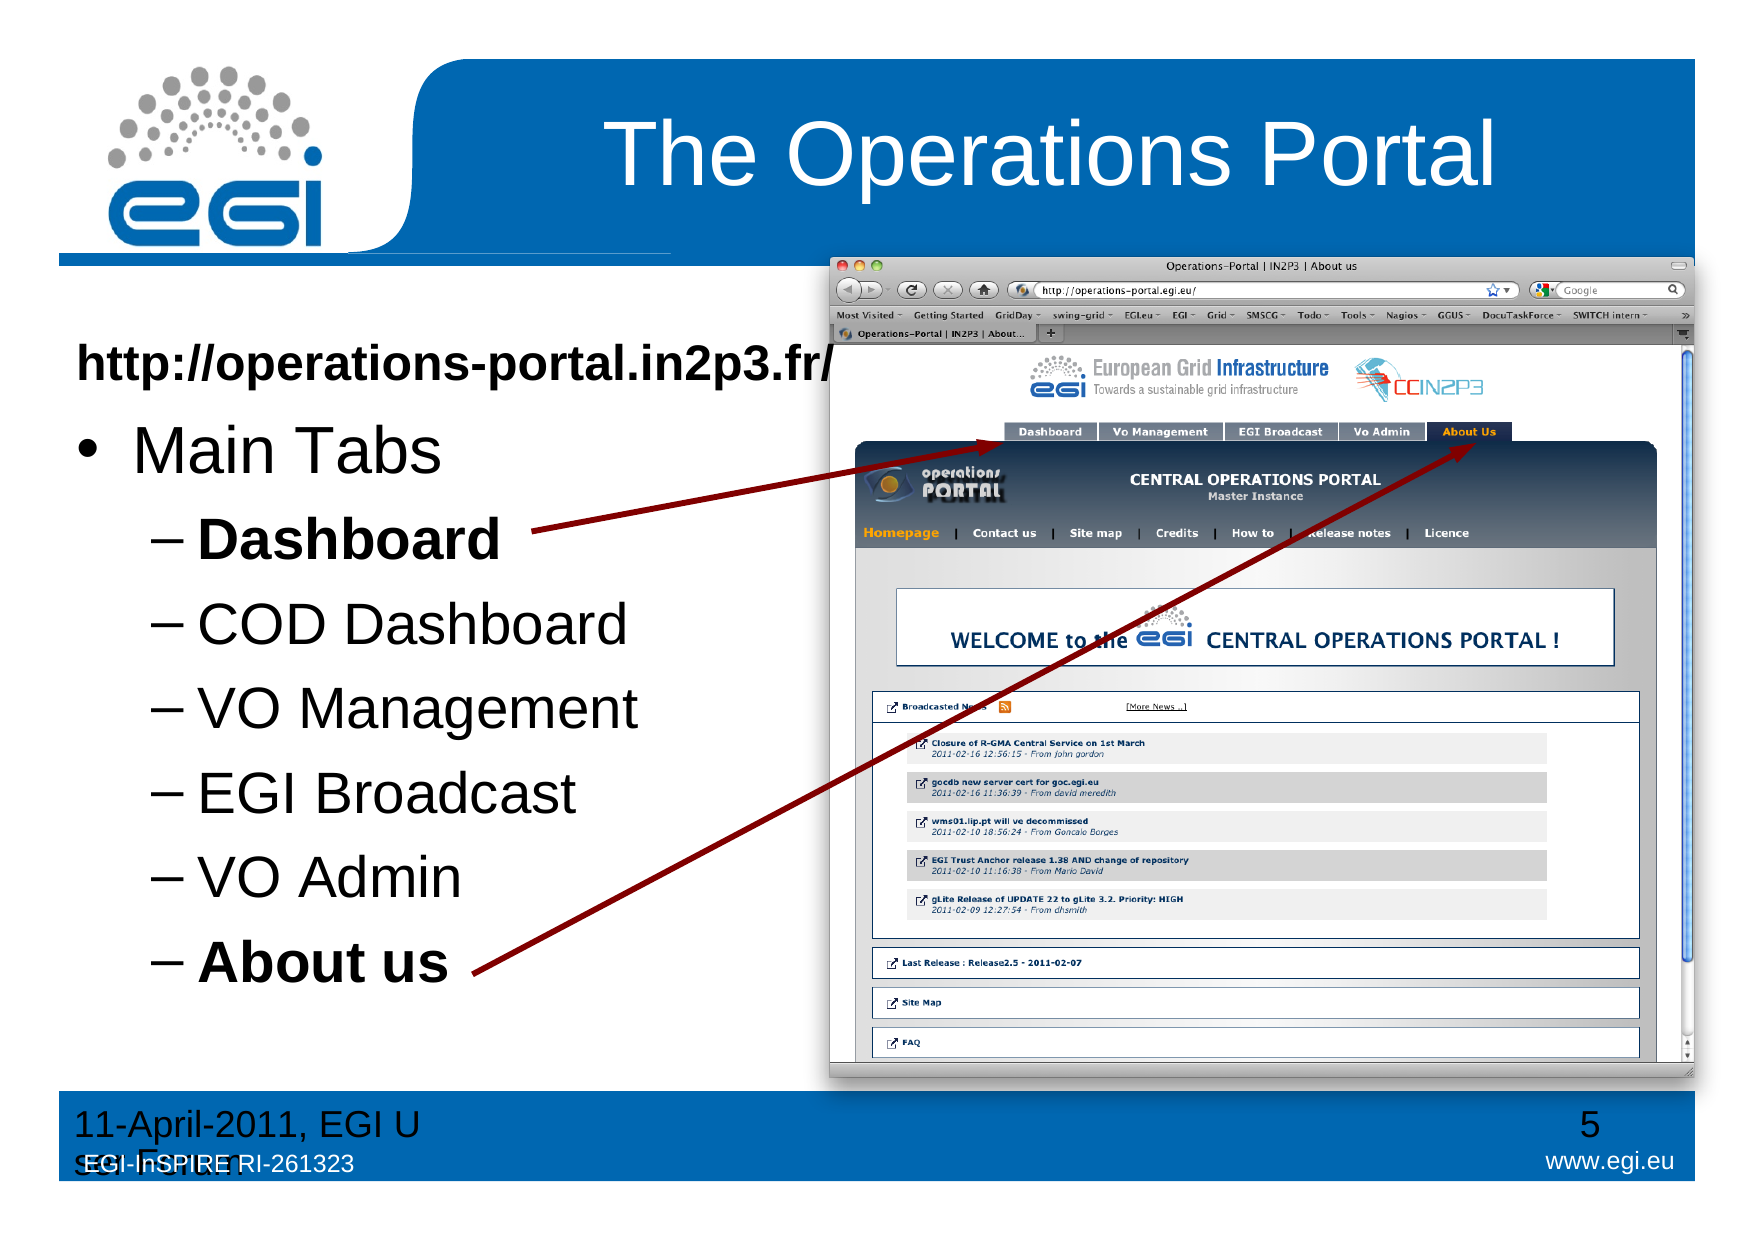

# The Operations Portal
http://operations-portal.in2p3.fr/
Main Tabs
Dashboard
COD Dashboard
VO Management
EGI Broadcast
VO Admin
About us
11-April-2011, EGI User Forum
5
Training Guide